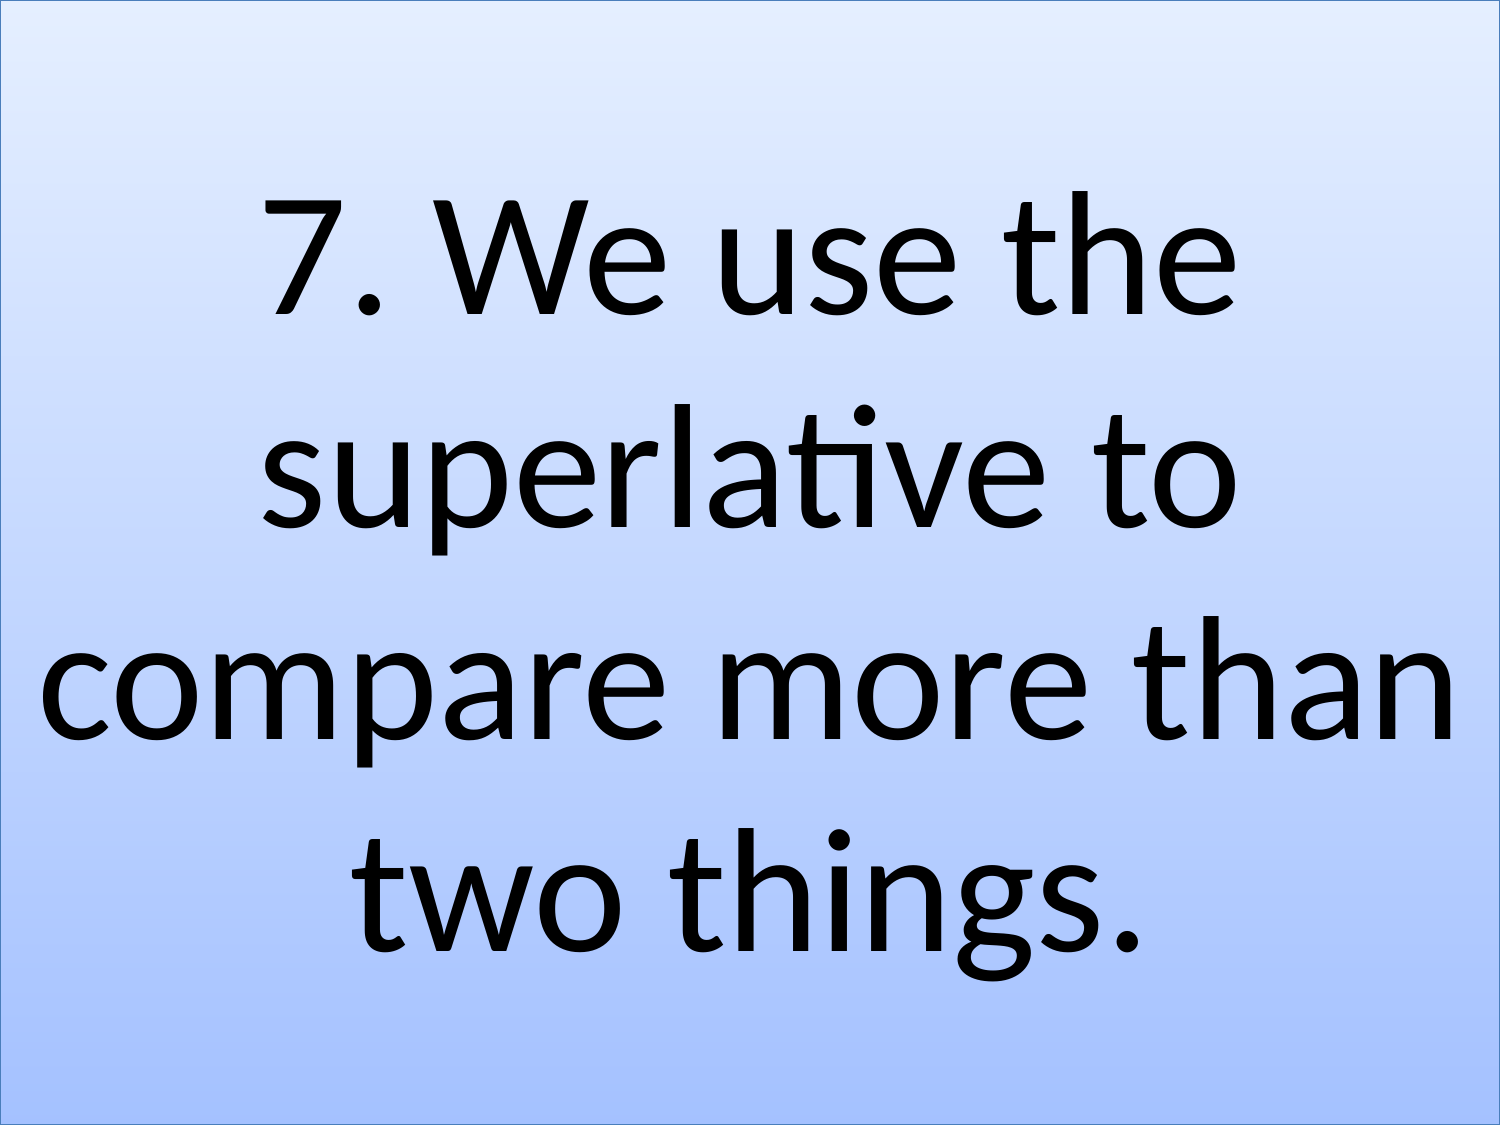

# 7. We use the superlative to compare more than two things.